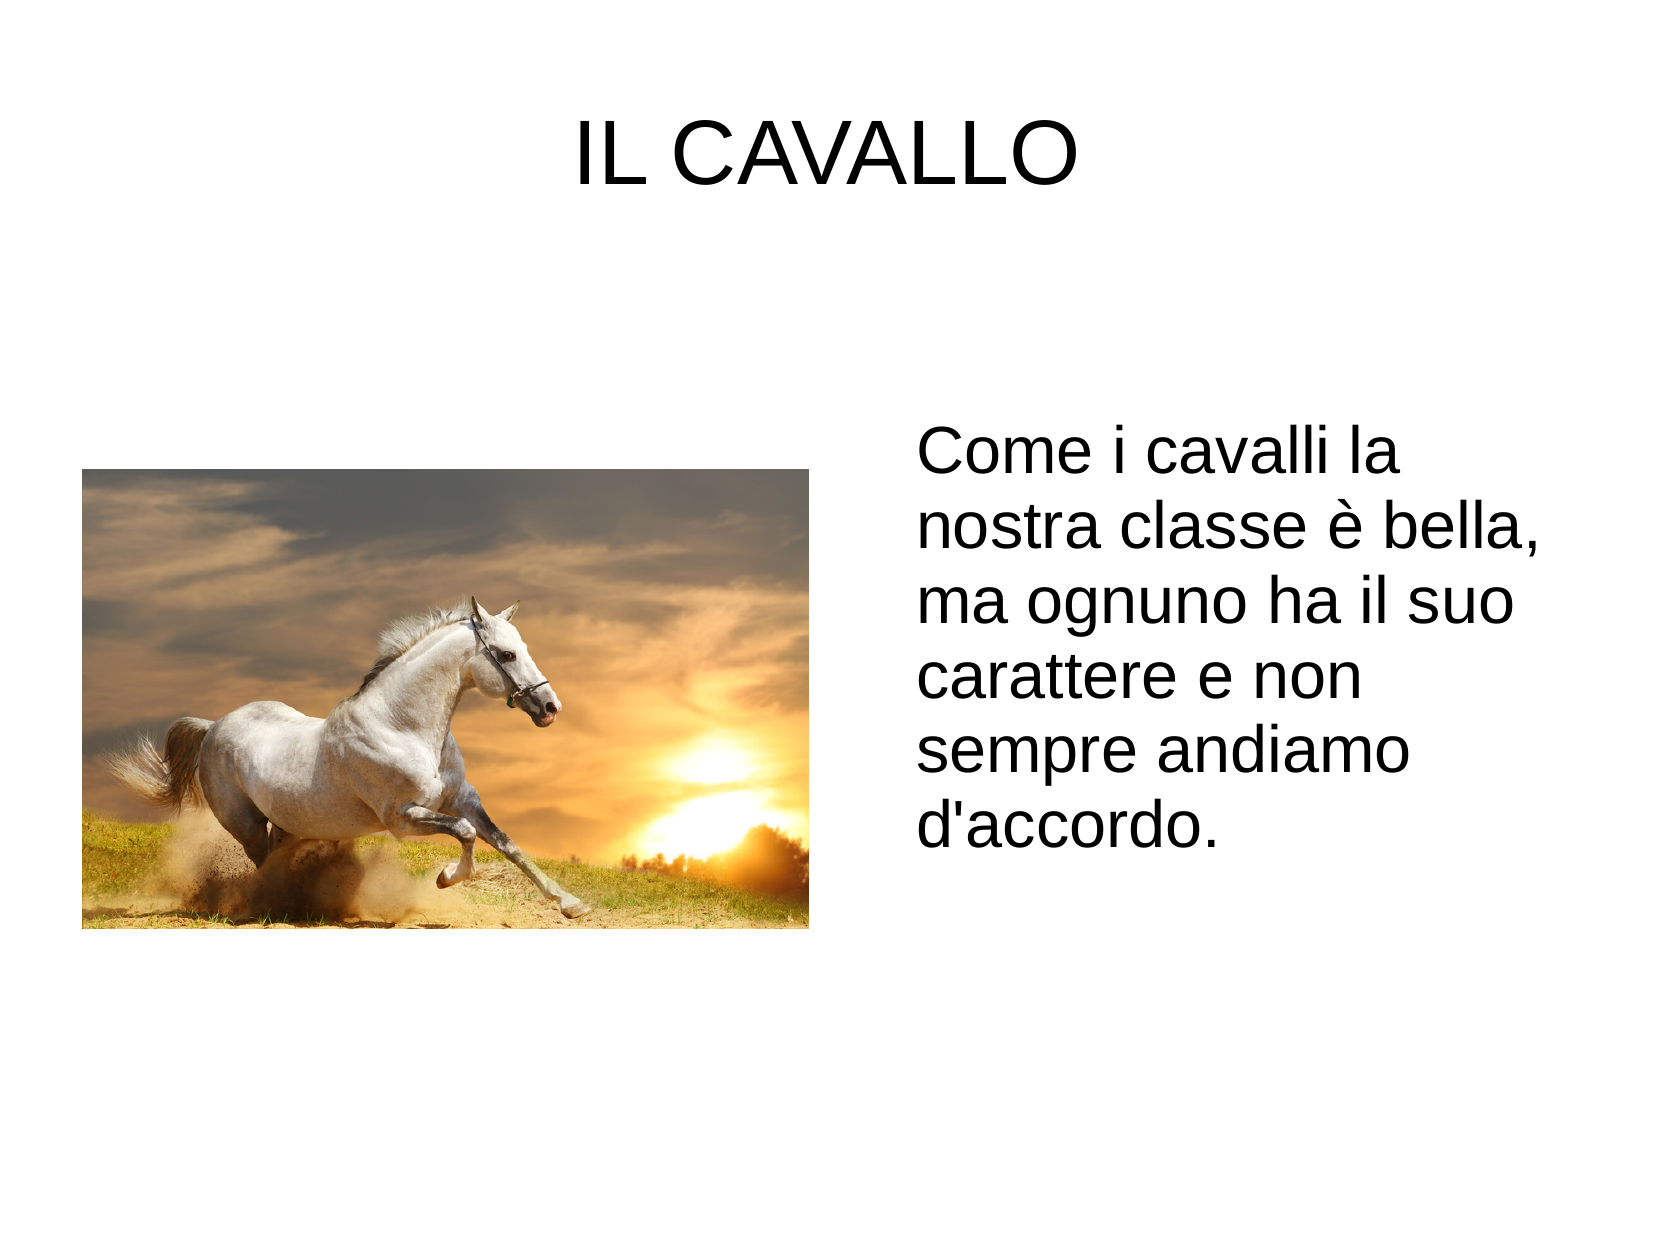

# IL CAVALLO
Come i cavalli la nostra classe è bella, ma ognuno ha il suo carattere e non sempre andiamo d'accordo.